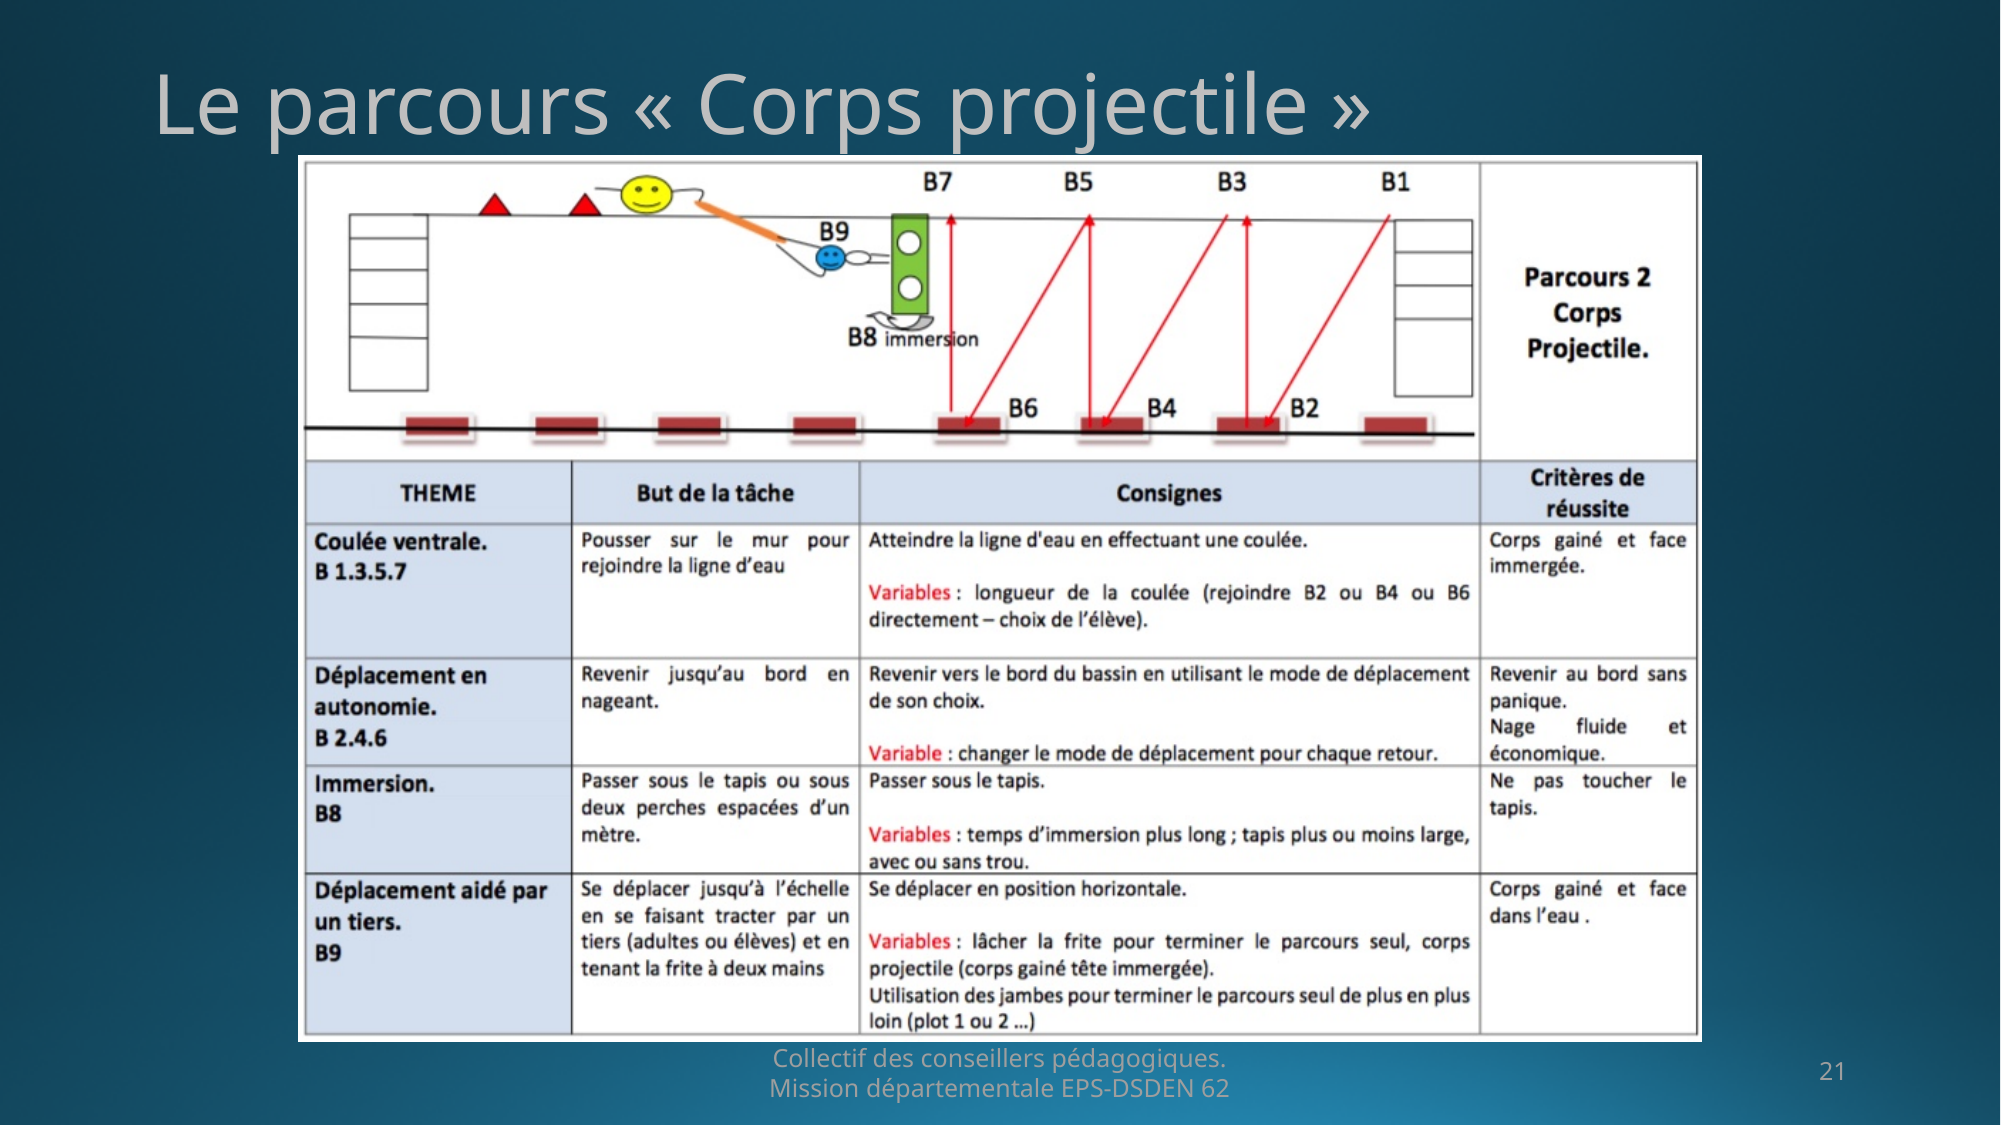

Le parcours « Corps projectile »
Collectif des conseillers pédagogiques.
Mission départementale EPS-DSDEN 62